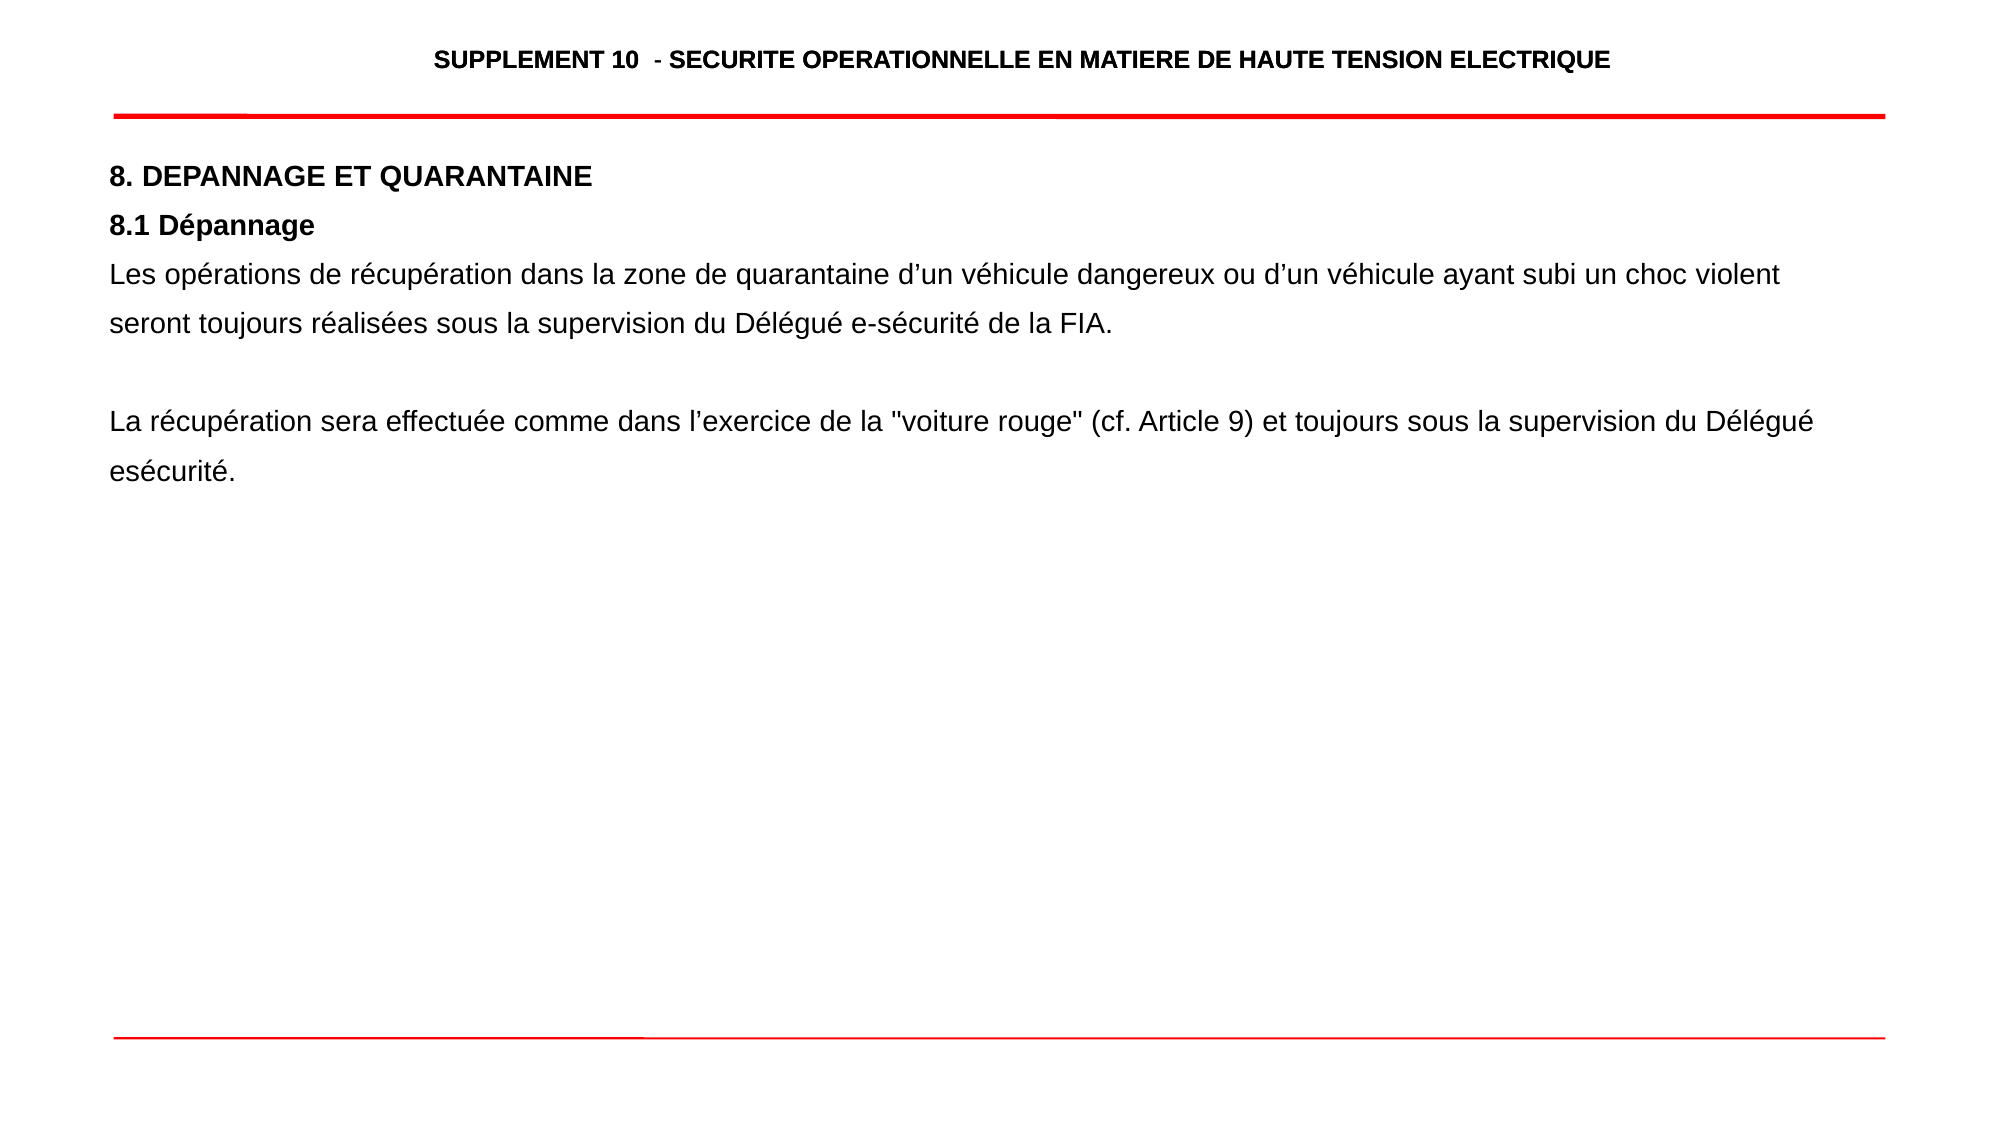

SUPPLEMENT 10 - SECURITE OPERATIONNELLE EN MATIERE DE HAUTE TENSION ELECTRIQUE
SUPPLEMENT 10 - SECURITE OPERATIONNELLE EN MATIERE DE HAUTE TENSION ELECTRIQUE
8. DEPANNAGE ET QUARANTAINE
8.1 Dépannage
Les opérations de récupération dans la zone de quarantaine d’un véhicule dangereux ou d’un véhicule ayant subi un choc violent seront toujours réalisées sous la supervision du Délégué e-sécurité de la FIA.
La récupération sera effectuée comme dans l’exercice de la "voiture rouge" (cf. Article 9) et toujours sous la supervision du Délégué esécurité.